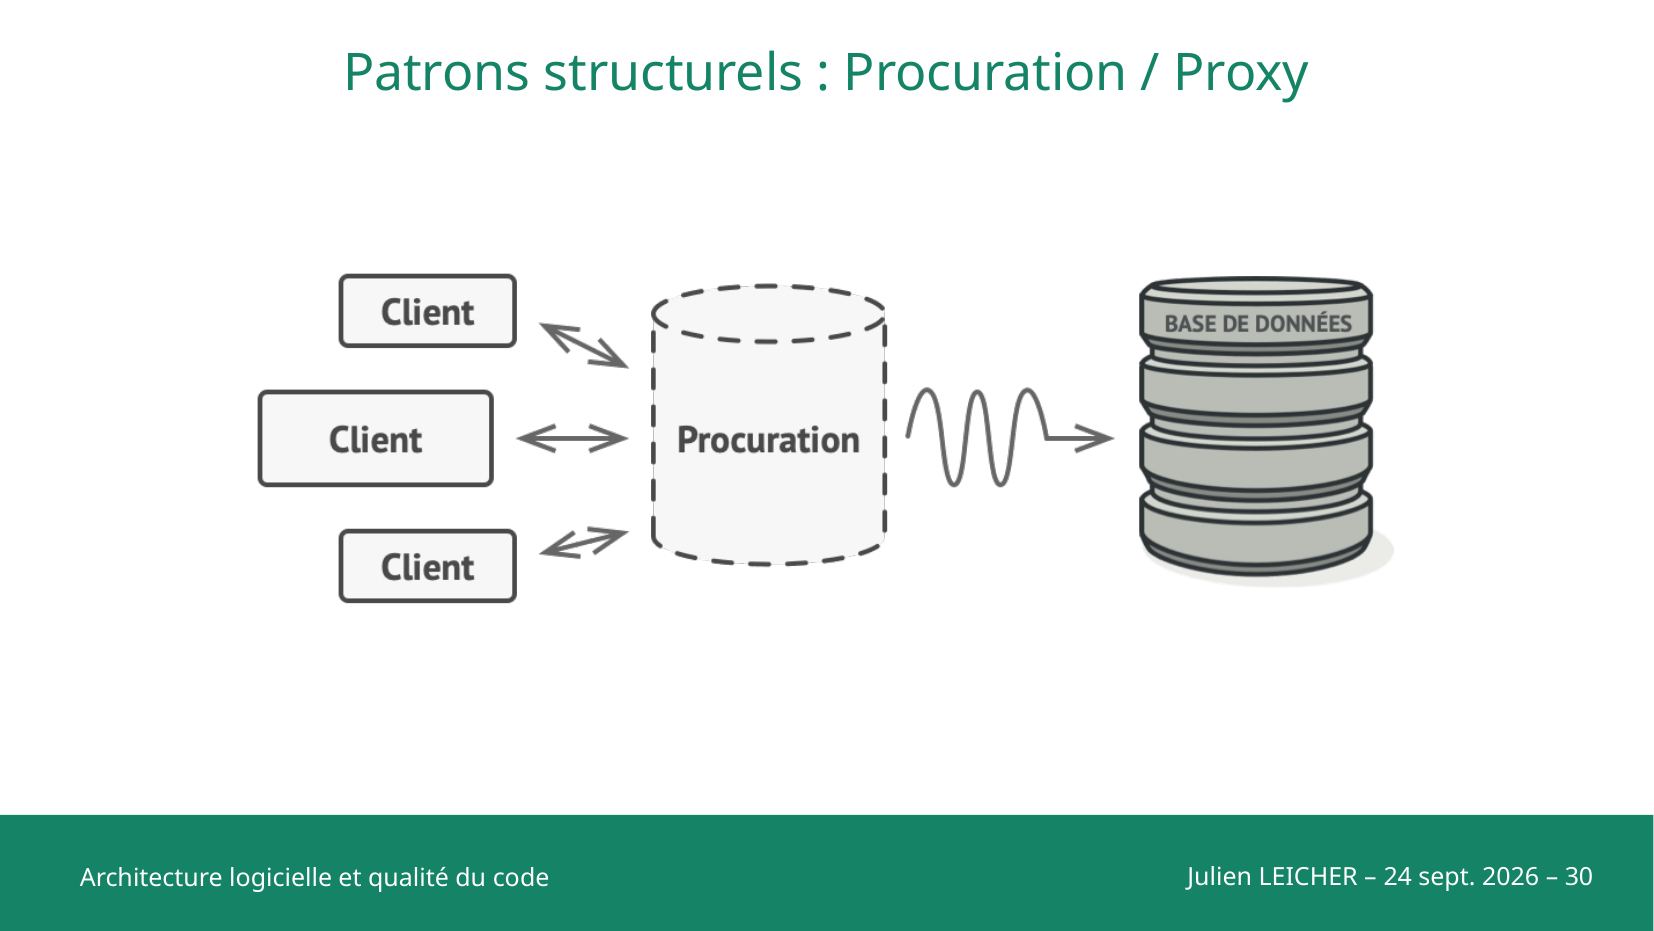

Patrons structurels : Procuration / Proxy
Julien LEICHER – –
Architecture logicielle et qualité du code